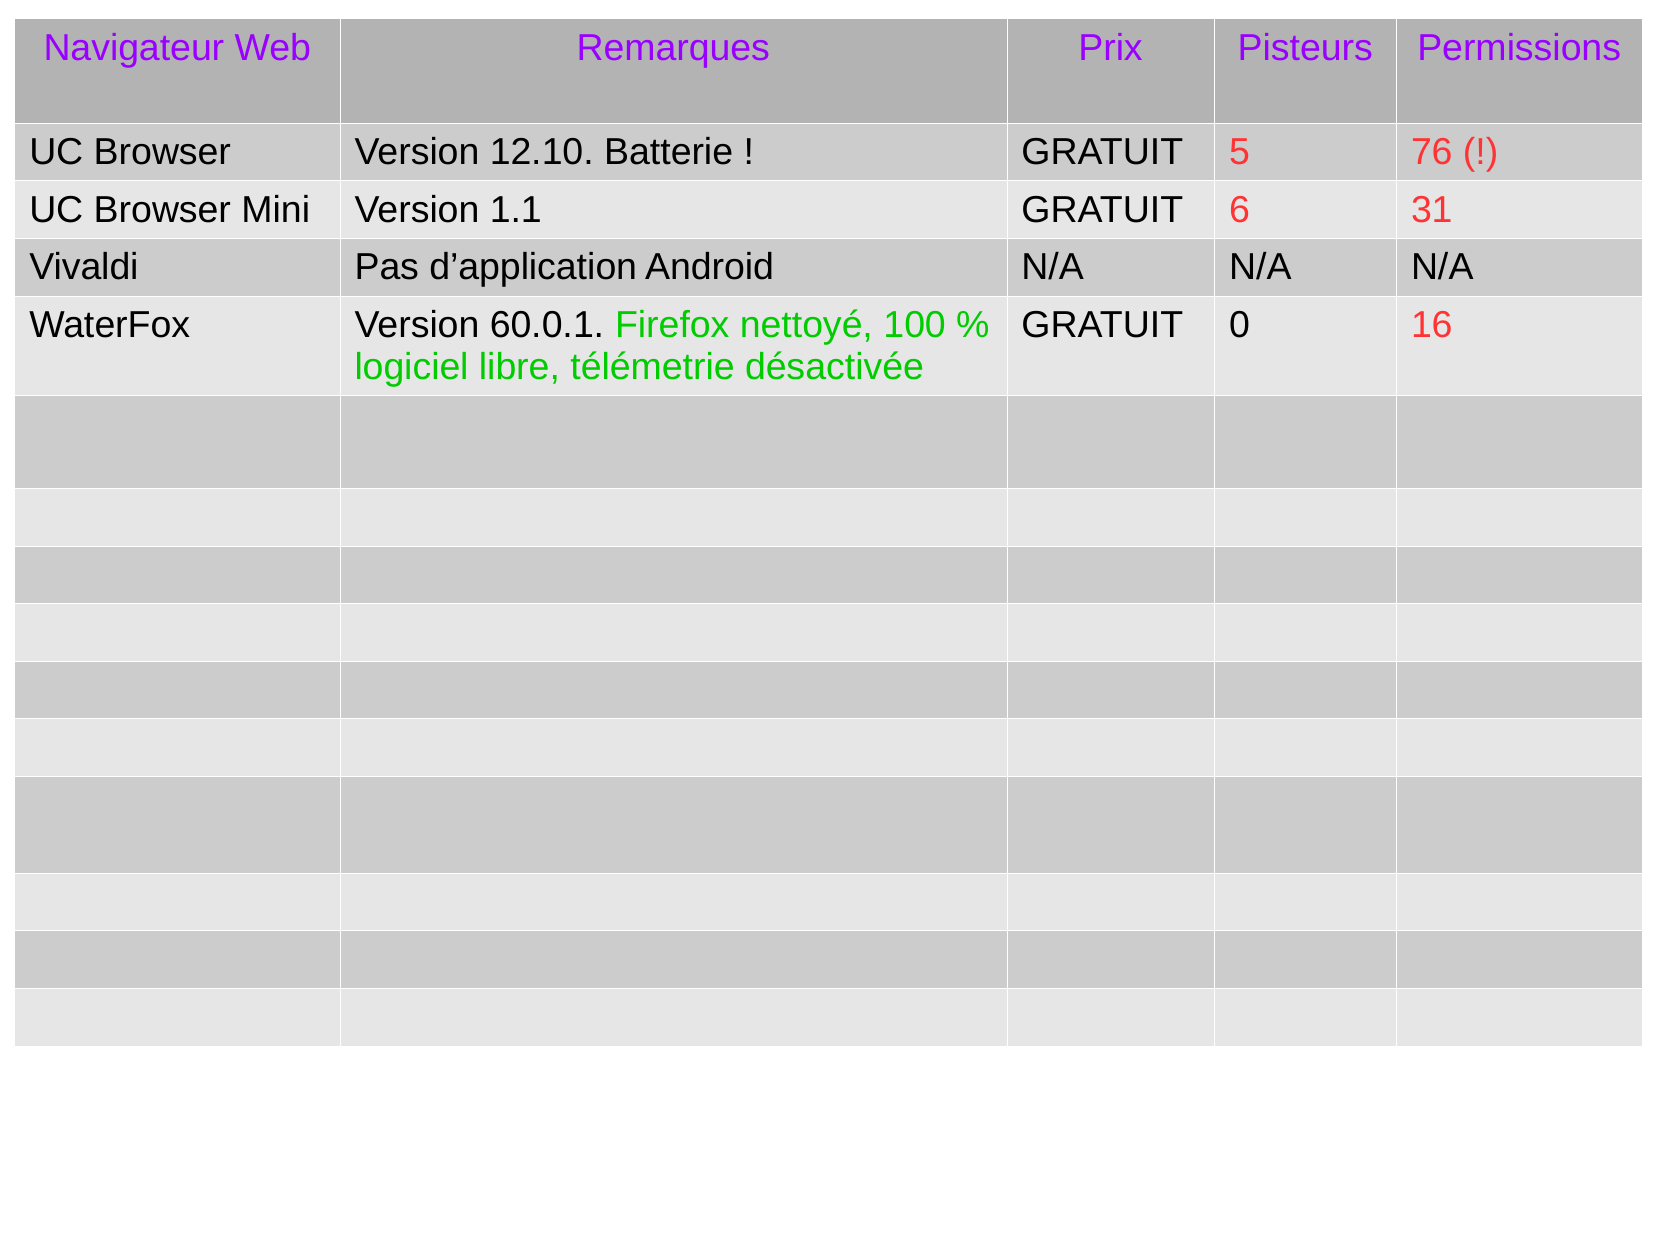

| Navigateur Web | Remarques | Prix | Pisteurs | Permissions |
| --- | --- | --- | --- | --- |
| UC Browser | Version 12.10. Batterie ! | GRATUIT | 5 | 76 (!) |
| UC Browser Mini | Version 1.1 | GRATUIT | 6 | 31 |
| Vivaldi | Pas d’application Android | N/A | N/A | N/A |
| WaterFox | Version 60.0.1. Firefox nettoyé, 100 % logiciel libre, télémetrie désactivée | GRATUIT | 0 | 16 |
| | | | | |
| | | | | |
| | | | | |
| | | | | |
| | | | | |
| | | | | |
| | | | | |
| | | | | |
| | | | | |
| | | | | |